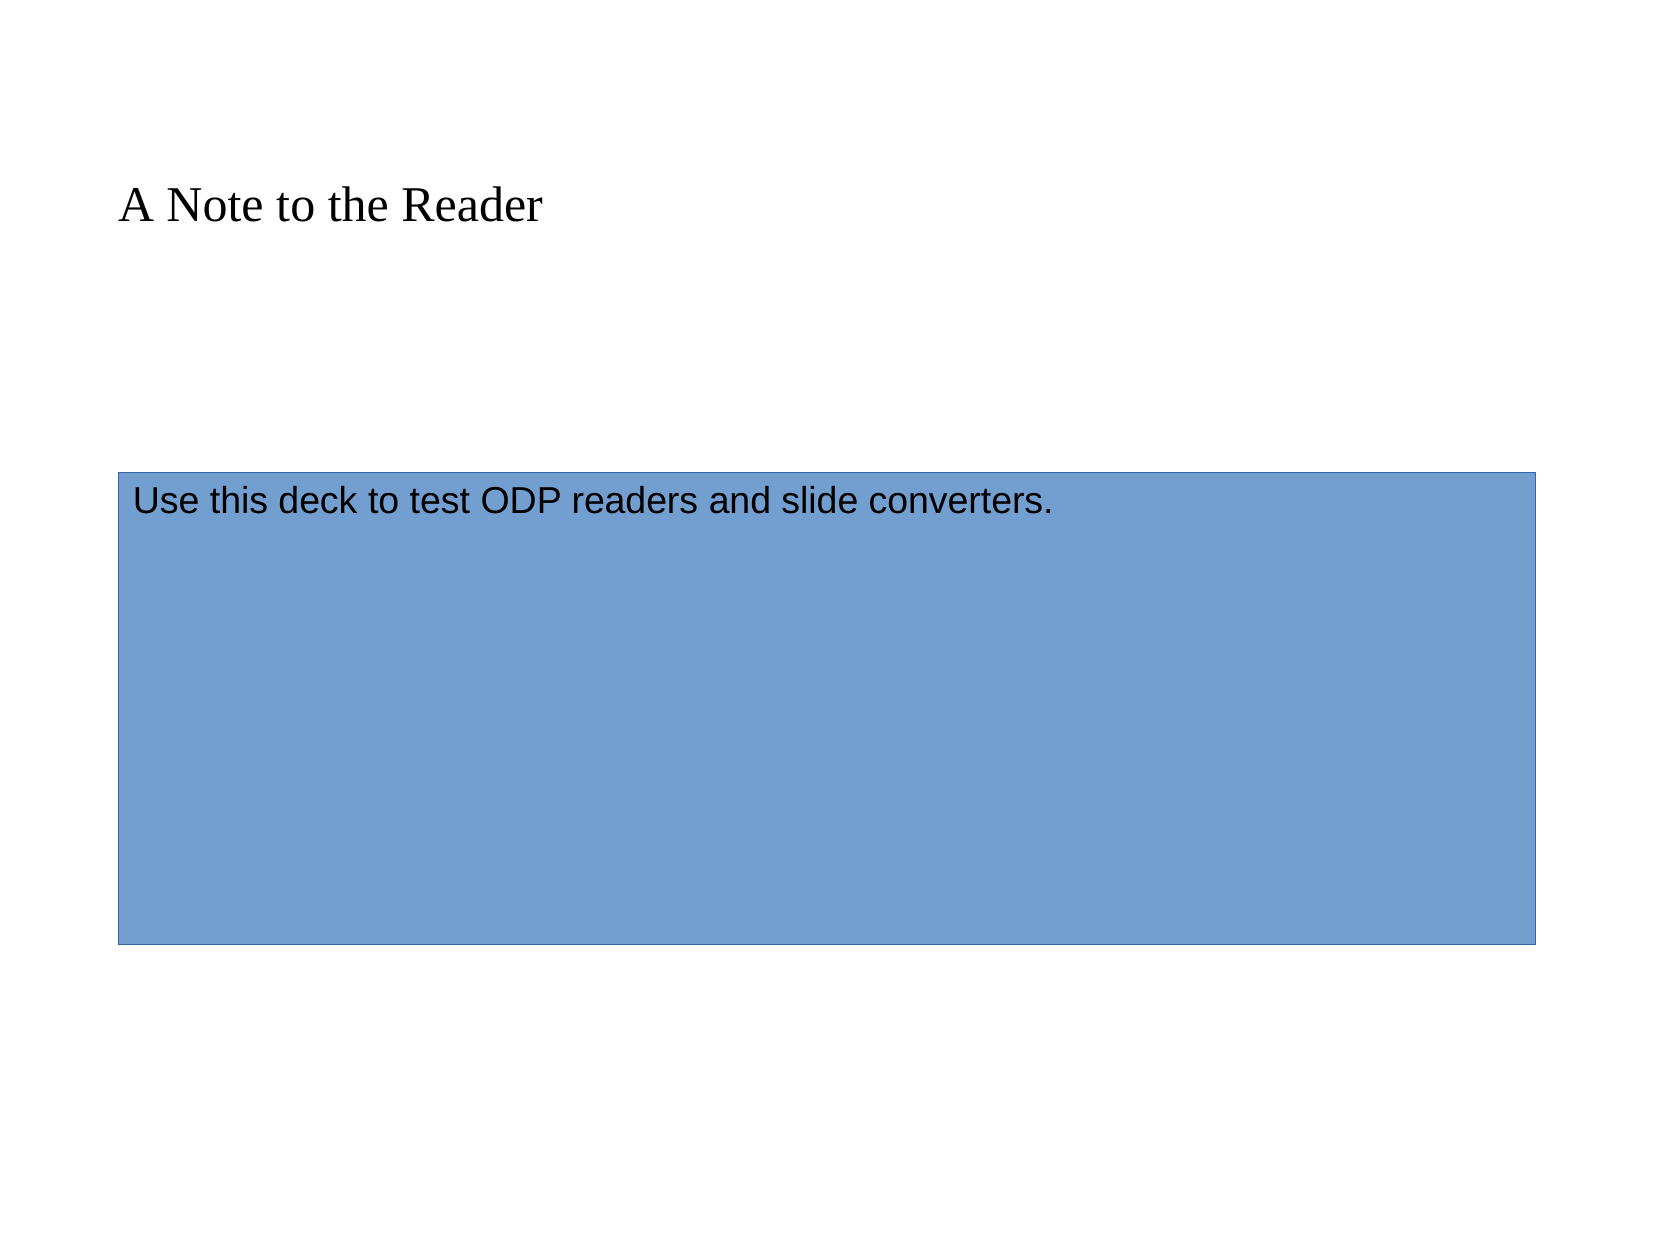

A Note to the Reader
Use this deck to test ODP readers and slide converters.